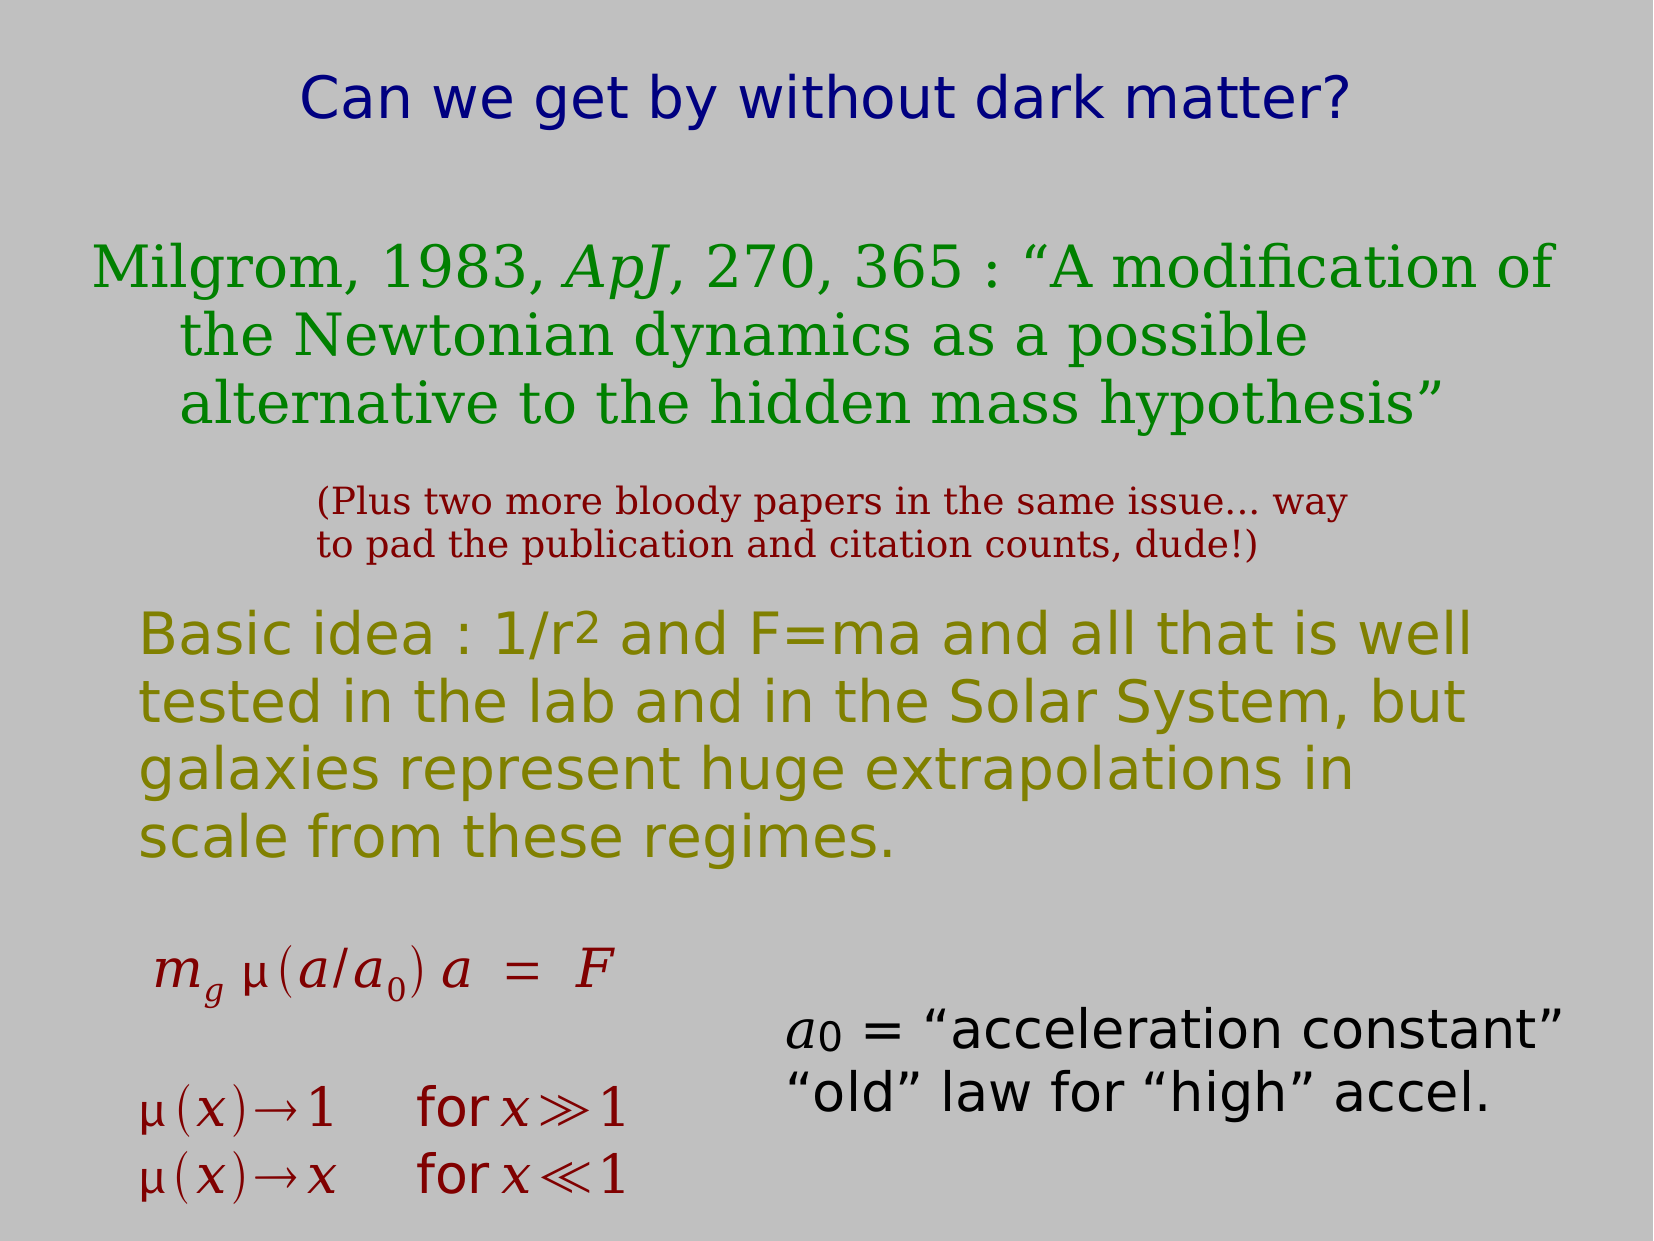

Can we get by without dark matter?
Milgrom, 1983, ApJ, 270, 365 : “A modification of the Newtonian dynamics as a possible alternative to the hidden mass hypothesis”
(Plus two more bloody papers in the same issue... way to pad the publication and citation counts, dude!)
Basic idea : 1/r2 and F=ma and all that is well tested in the lab and in the Solar System, but galaxies represent huge extrapolations in scale from these regimes.
a0 = “acceleration constant”
“old” law for “high” accel.